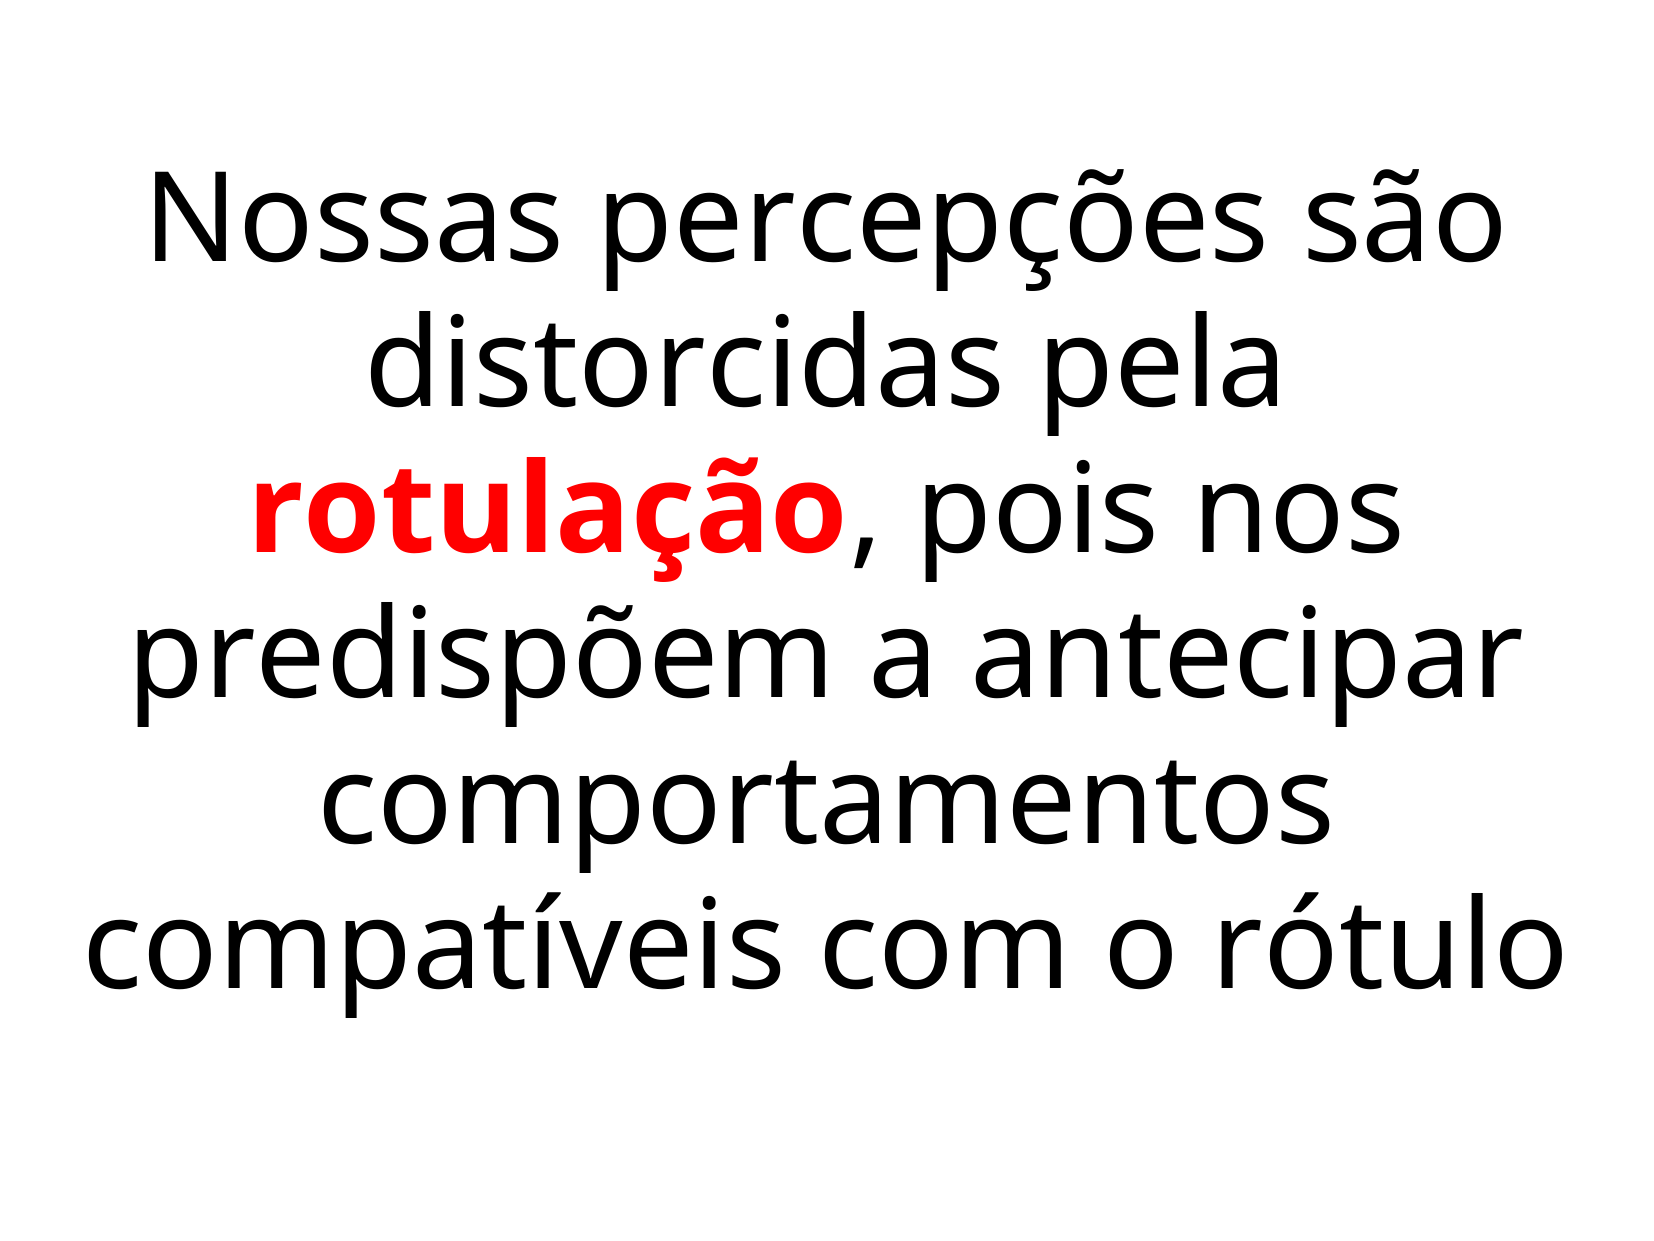

Nossas percepções são distorcidas pela rotulação, pois nos predispõem a antecipar comportamentos compatíveis com o rótulo